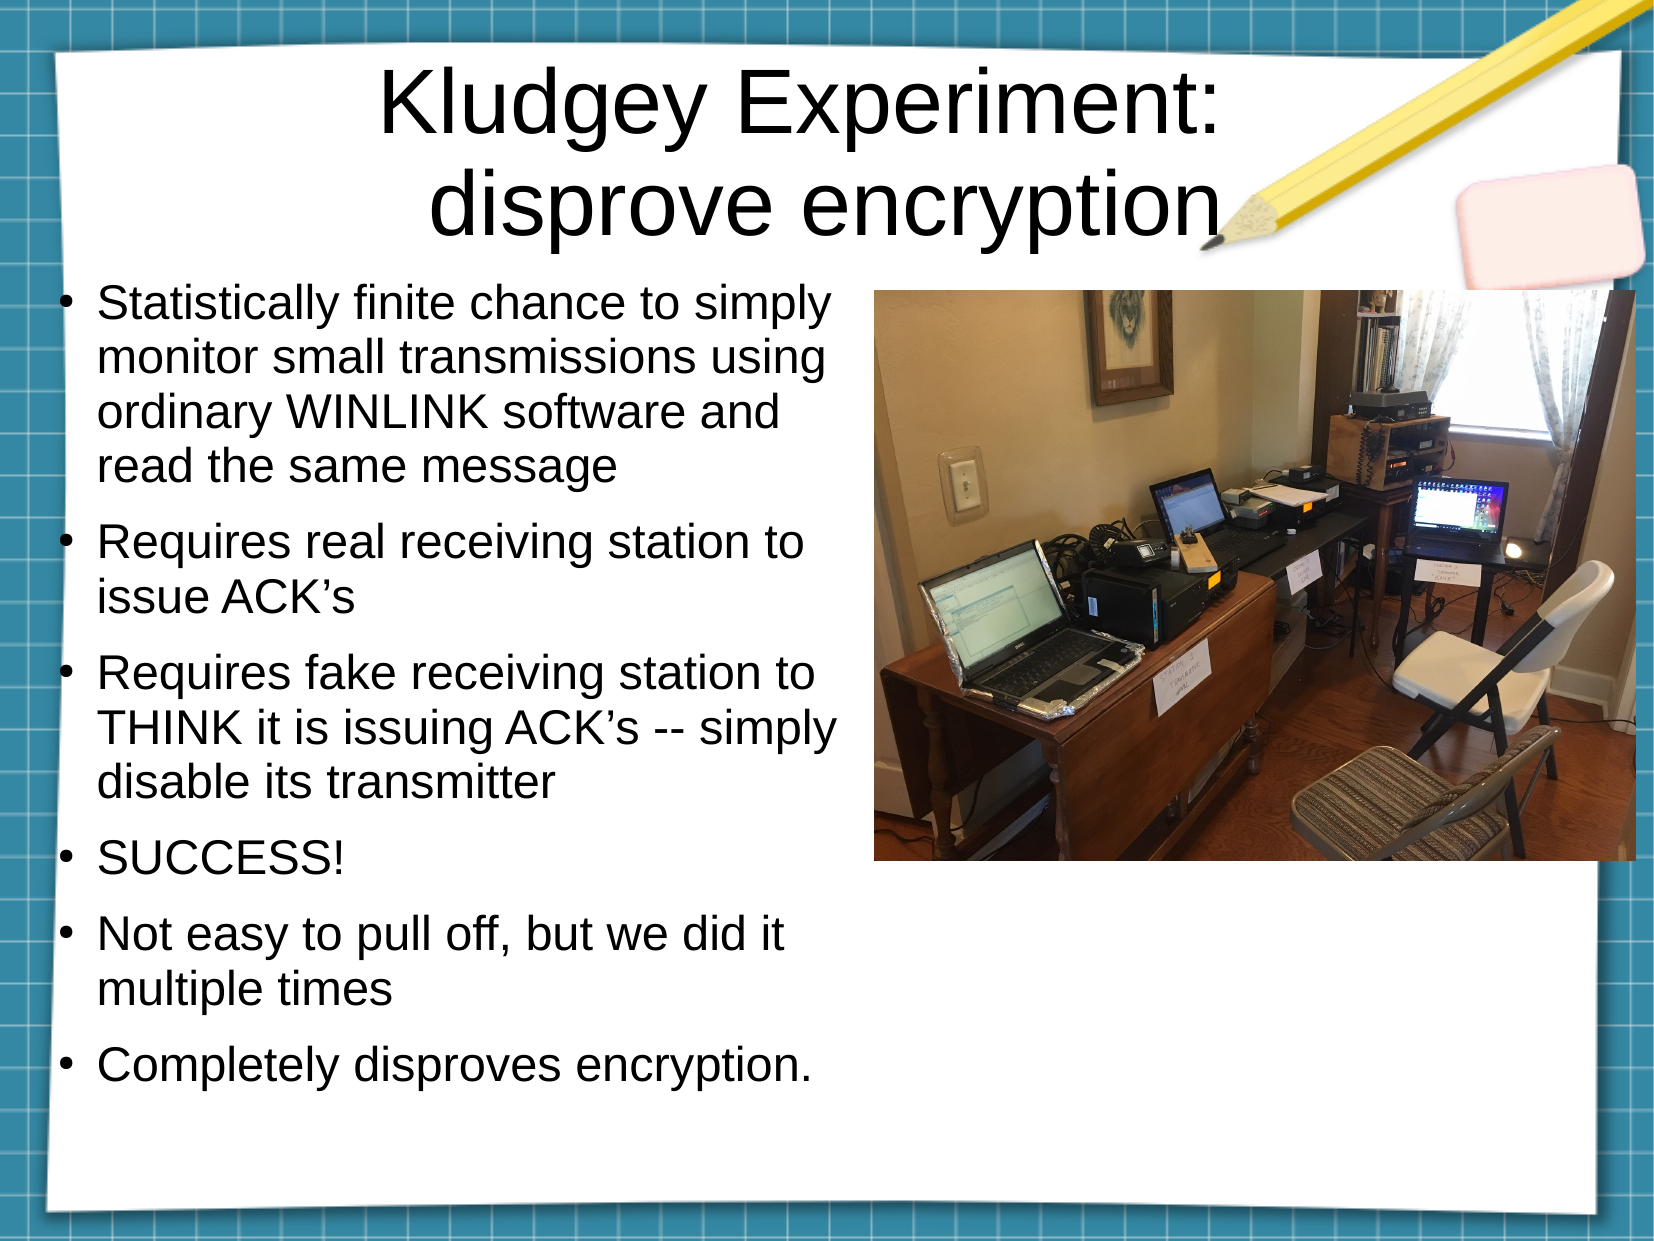

# Kludgey Experiment: disprove encryption
Statistically finite chance to simply monitor small transmissions using ordinary WINLINK software and read the same message
Requires real receiving station to issue ACK’s
Requires fake receiving station to THINK it is issuing ACK’s -- simply disable its transmitter
SUCCESS!
Not easy to pull off, but we did it multiple times
Completely disproves encryption.